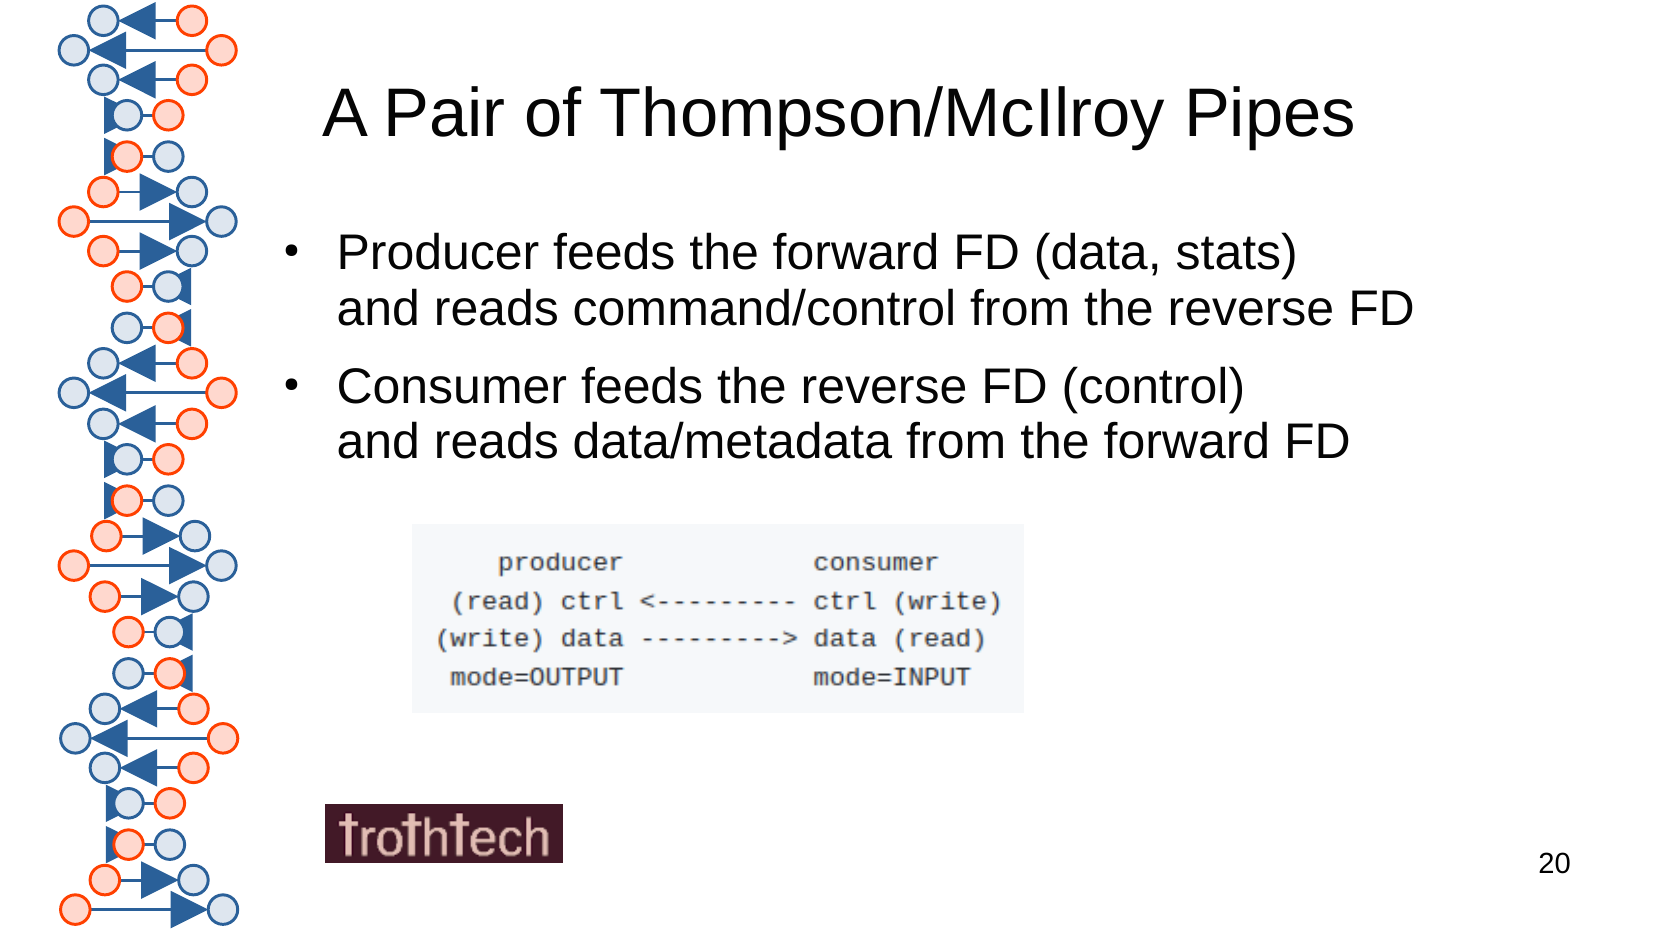

# A Pair of Thompson/McIlroy Pipes
Producer feeds the forward FD (data, stats)
and reads command/control from the reverse FD
Consumer feeds the reverse FD (control)
and reads data/metadata from the forward FD
20